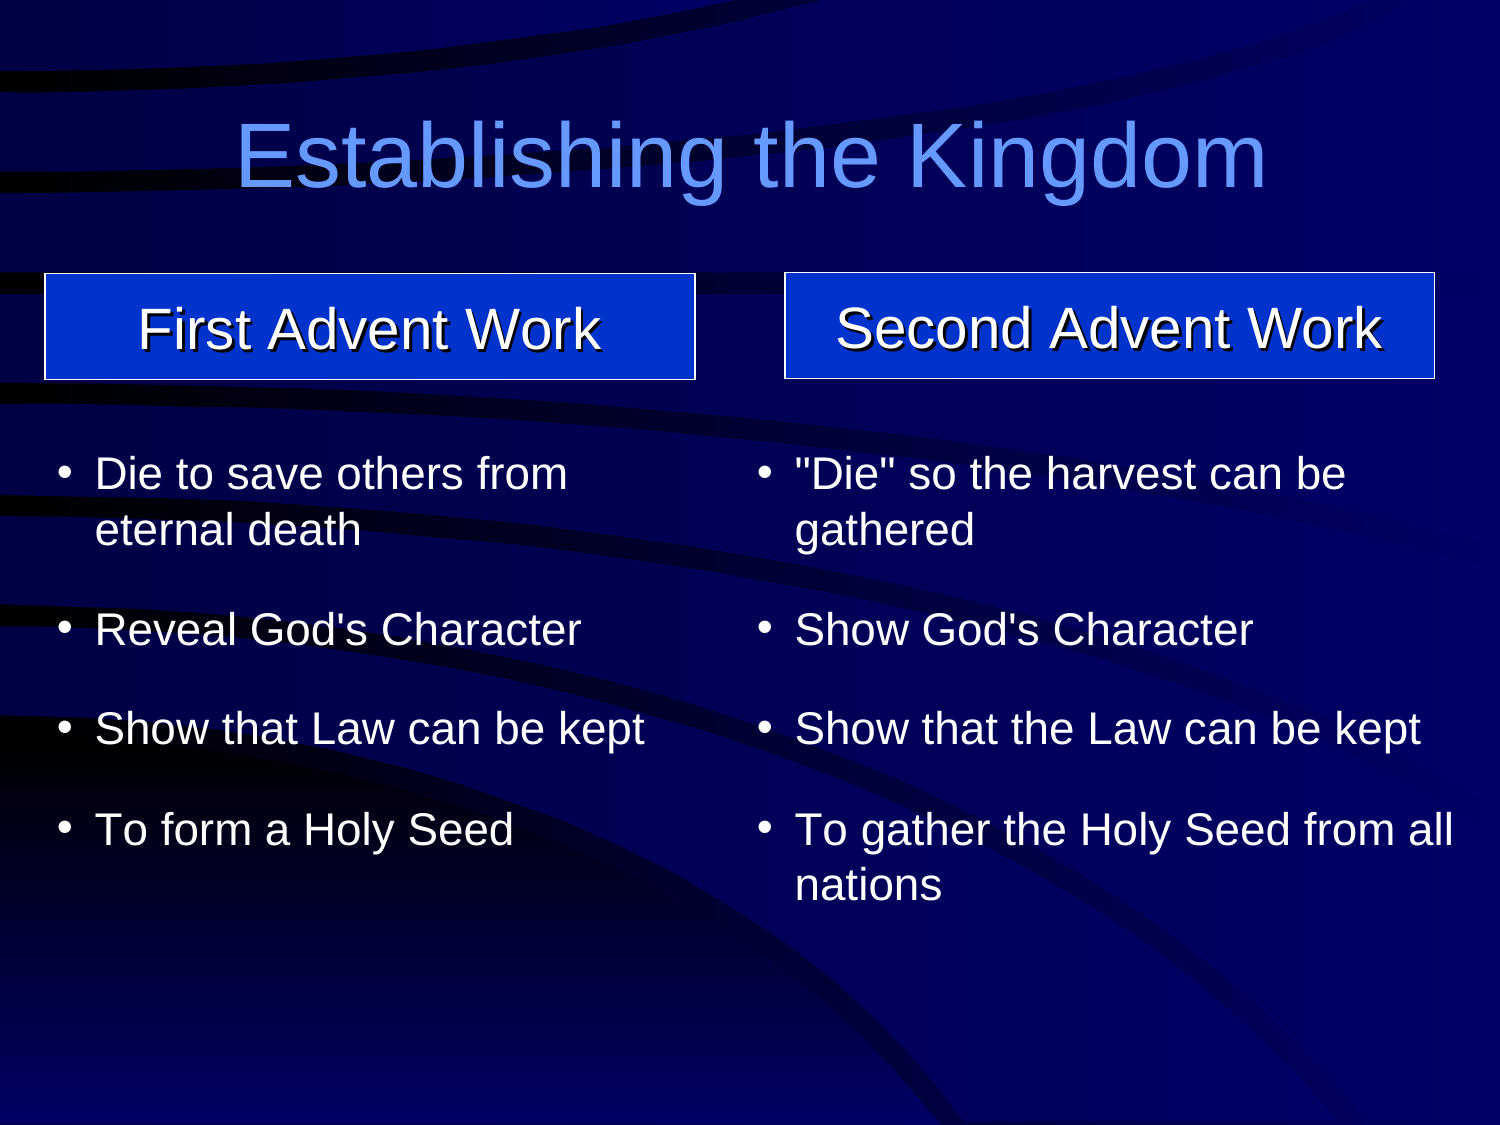

# Establishing the Kingdom
Second Advent Work
First Advent Work
Die to save others from eternal death
Reveal God's Character
Show that Law can be kept
To form a Holy Seed
"Die" so the harvest can be gathered
Show God's Character
Show that the Law can be kept
To gather the Holy Seed from all nations